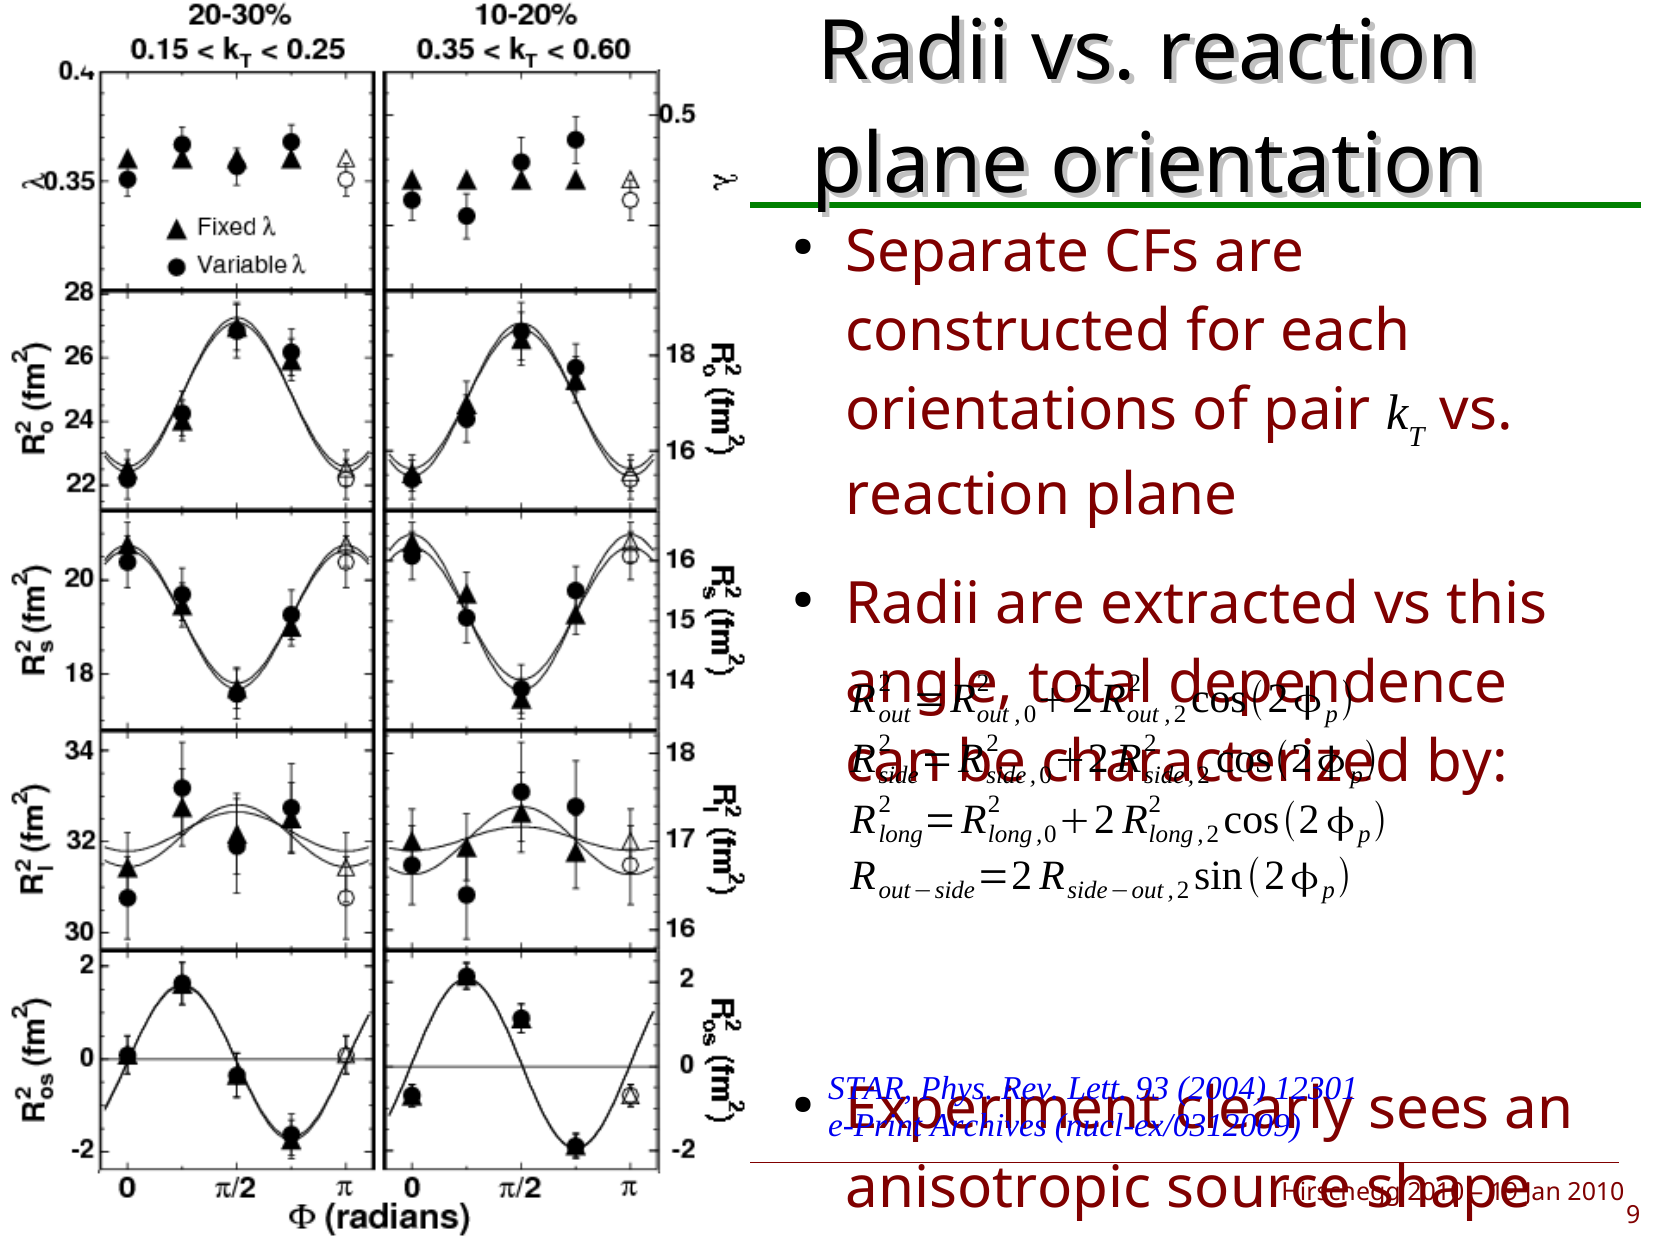

# Radii vs. reaction plane orientation
Separate CFs are constructed for each orientations of pair kT vs. reaction plane
Radii are extracted vs this angle, total dependence can be characterized by:
Experiment clearly sees an anisotropic source shape
STAR, Phys. Rev. Lett. 93 (2004) 12301
e-Print Archives (nucl-ex/0312009)